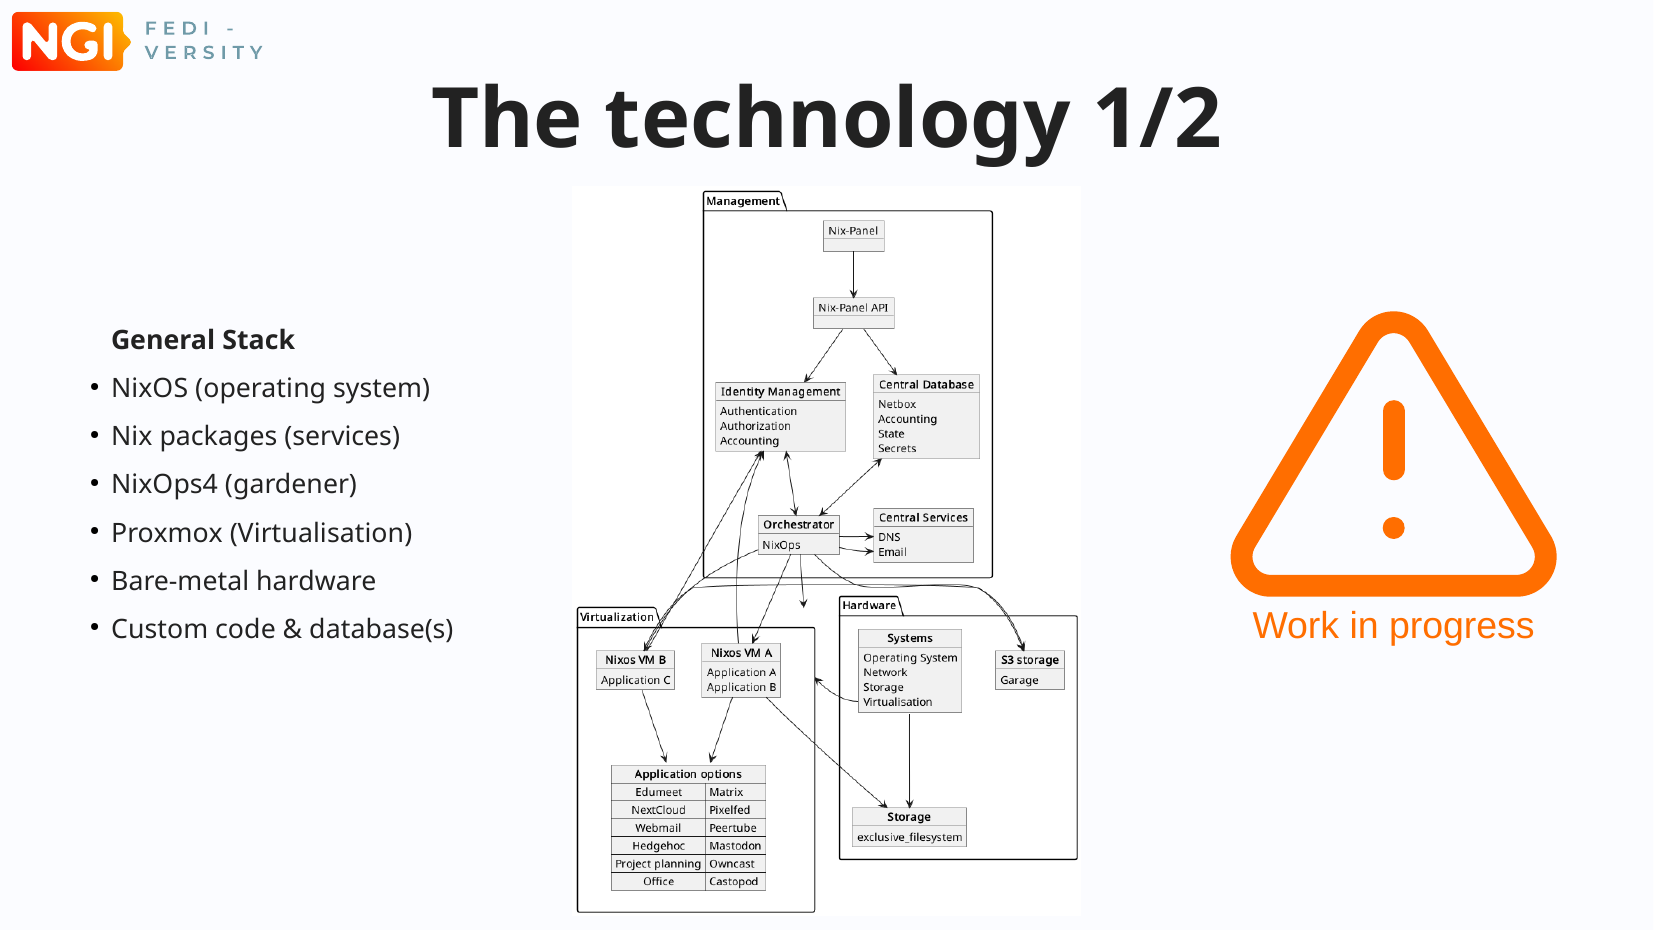

# The technology 1/2
Work in progress
General Stack
NixOS (operating system)
Nix packages (services)
NixOps4 (gardener)
Proxmox (Virtualisation)
Bare-metal hardware
Custom code & database(s)